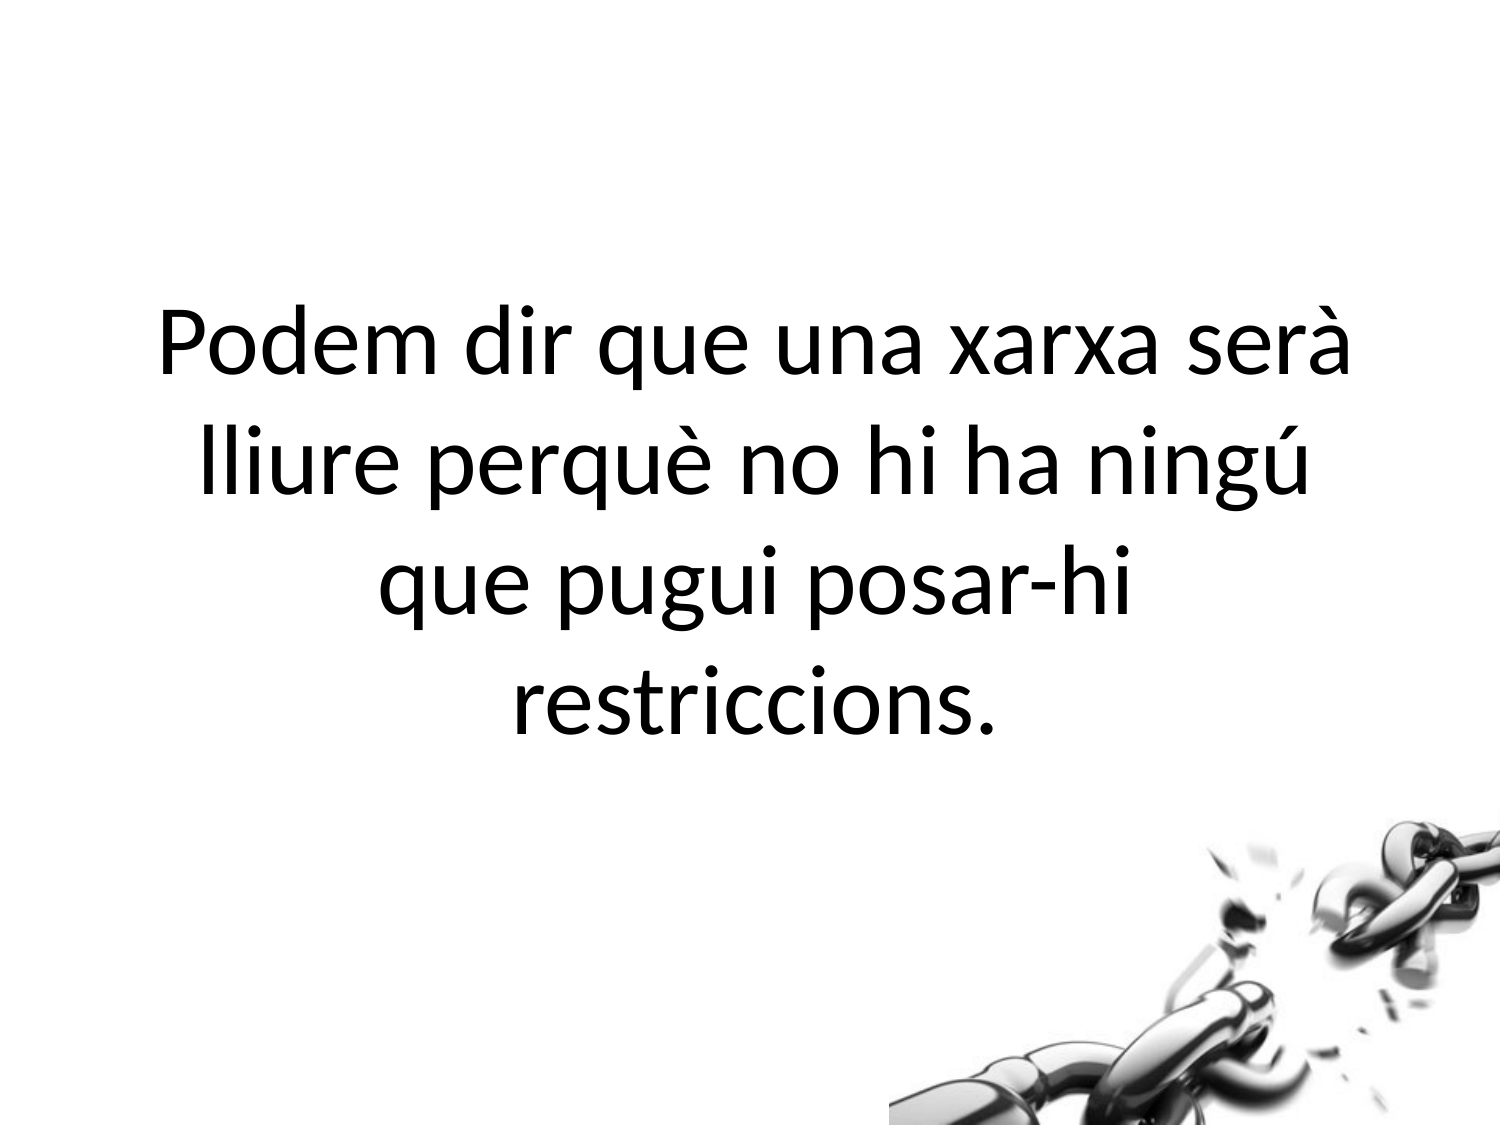

Podem dir que una xarxa serà lliure perquè no hi ha ningú que pugui posar-hi restriccions.